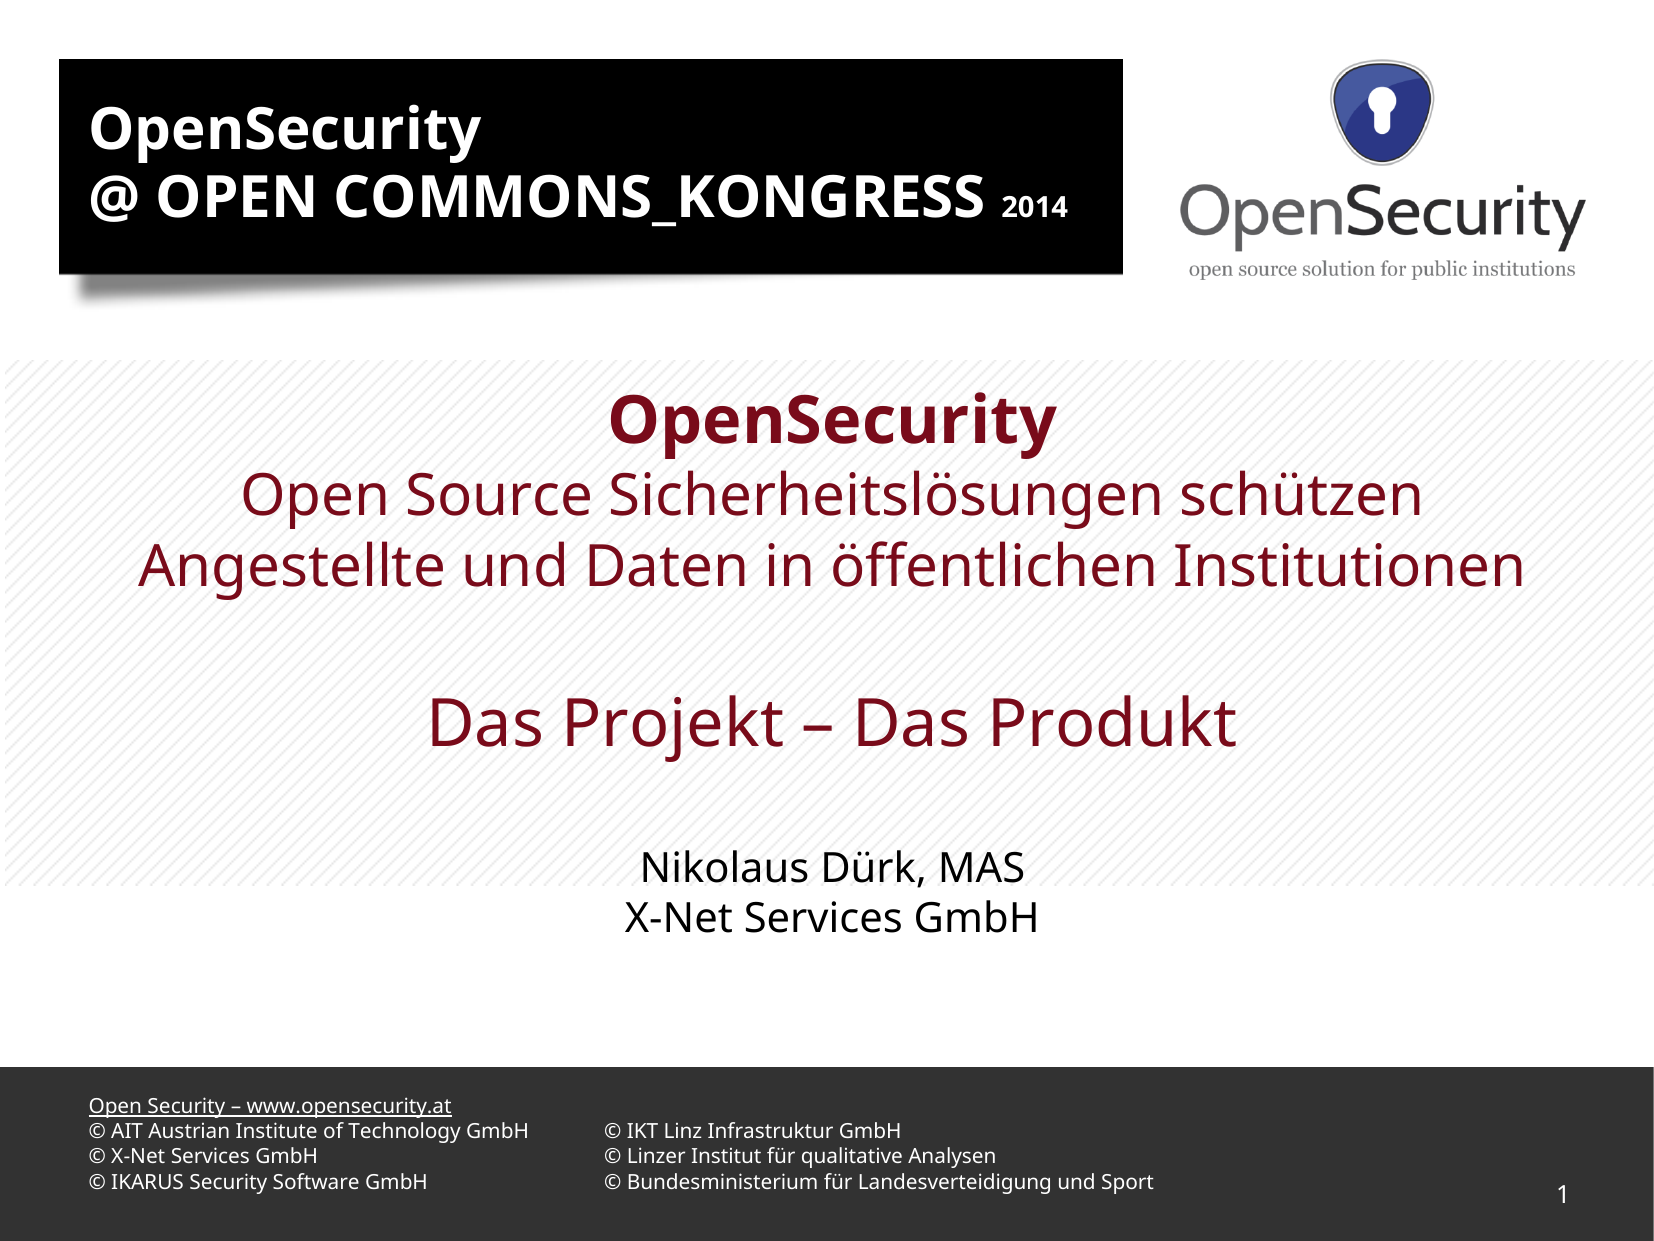

OpenSecurity
@ OPEN COMMONS_KONGRESS 2014
OpenSecurity
Open Source Sicherheitslösungen schützen Angestellte und Daten in öffentlichen Institutionen
Das Projekt – Das Produkt
Nikolaus Dürk, MAS
X-Net Services GmbH
Open Security – www.opensecurity.at
© AIT Austrian Institute of Technology GmbH		© IKT Linz Infrastruktur GmbH
© X-Net Services GmbH				© Linzer Institut für qualitative Analysen
© IKARUS Security Software GmbH			© Bundesministerium für Landesverteidigung und Sport